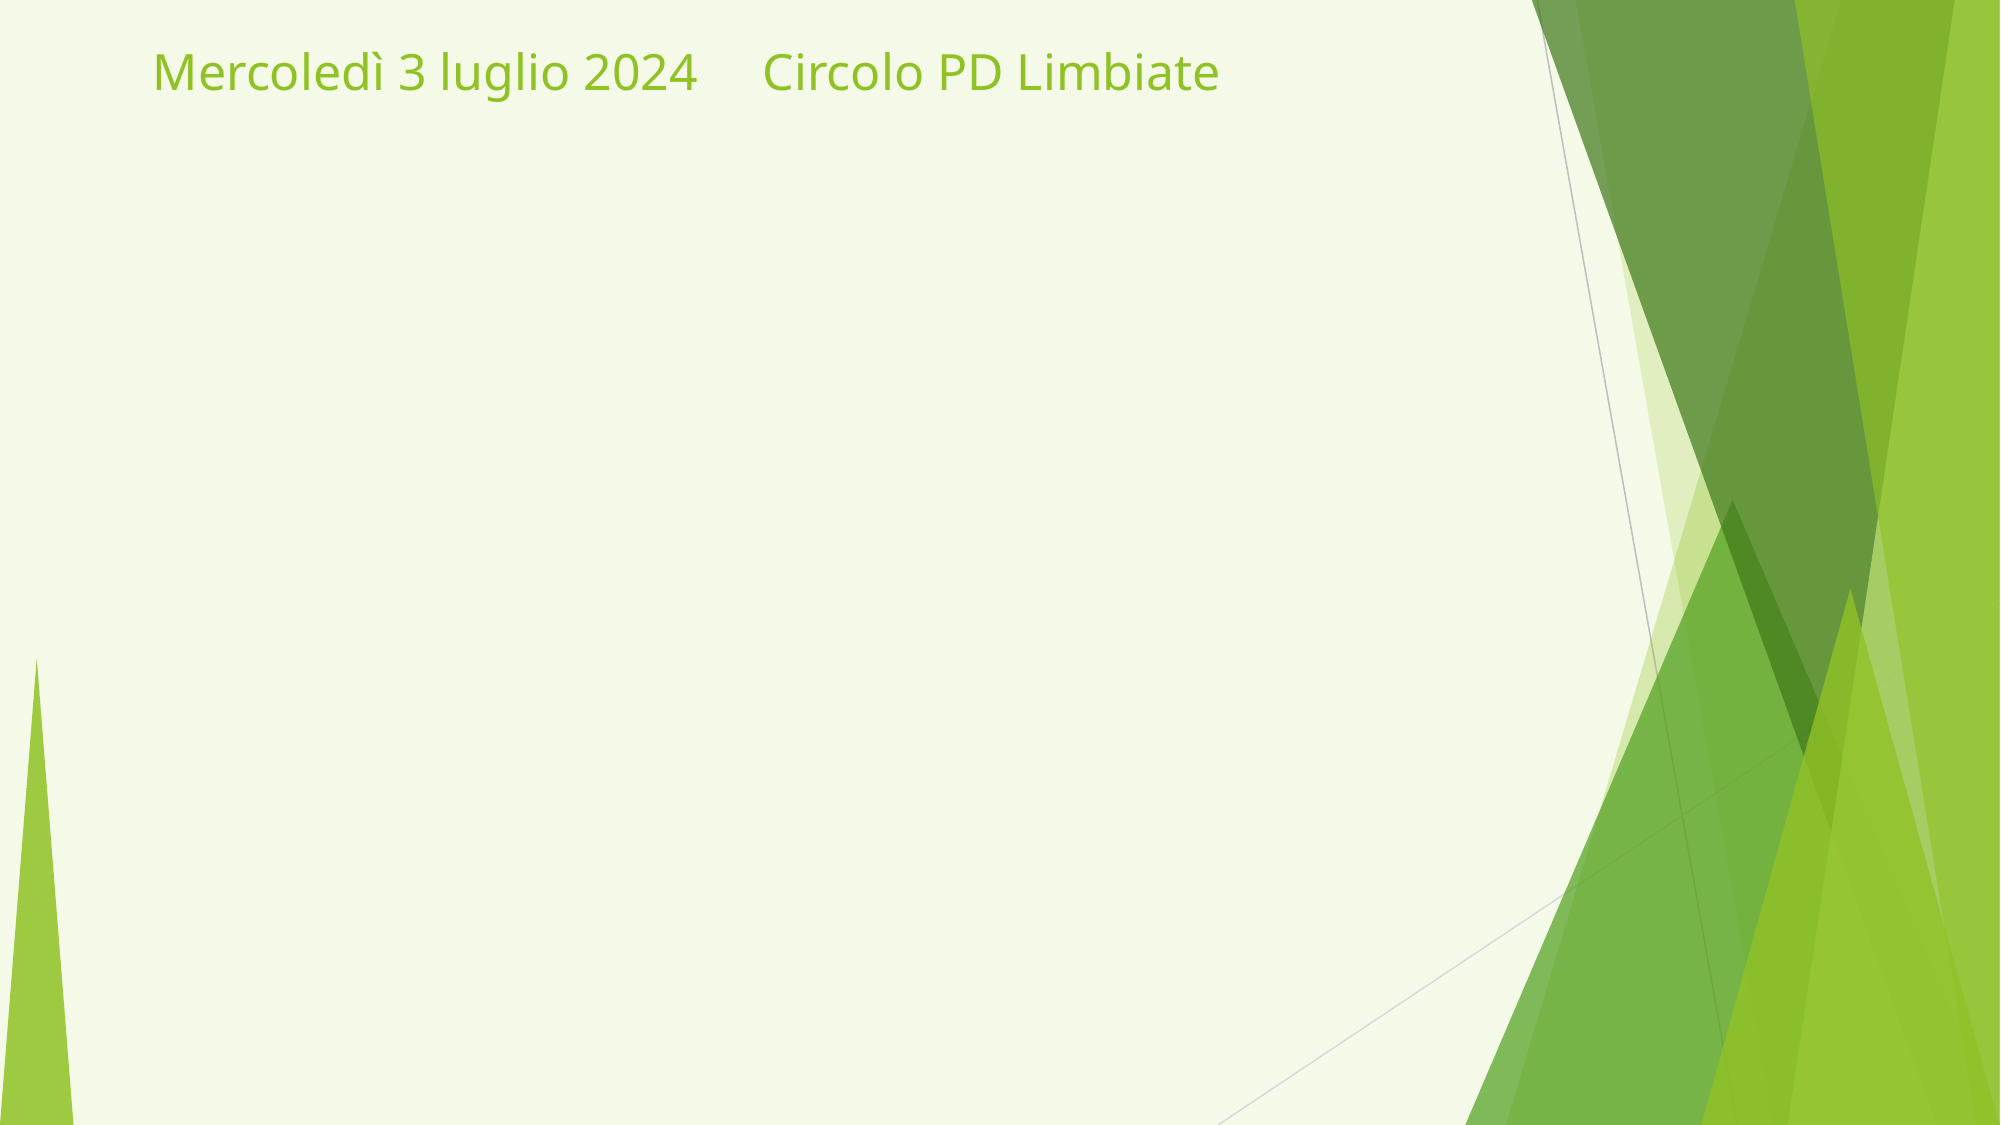

# Mercoledì 3 luglio 2024 Circolo PD Limbiate
Indipendenza
Conoscenza
 PILLOLE DI ECONOMIA
Consapevolezza